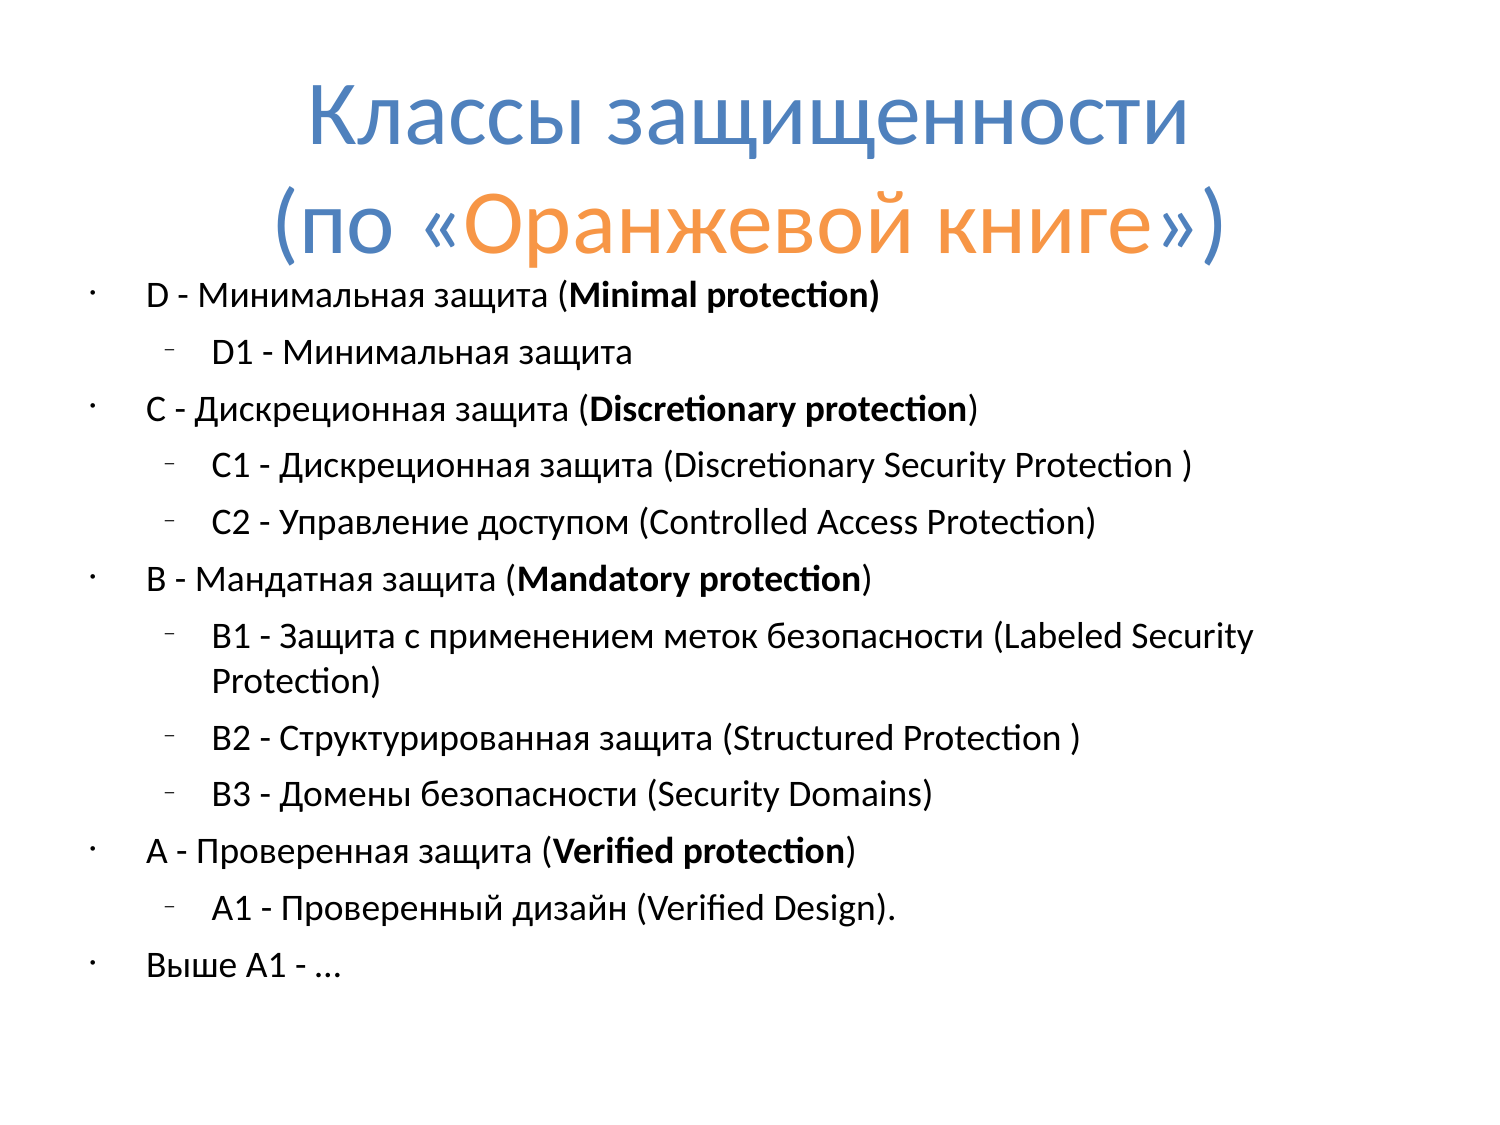

# Классы защищенности (по «Оранжевой книге»)
D - Минимальная защита (Minimal protection)
D1 - Минимальная защита
C - Дискреционная защита (Discretionary protection)
C1 - Дискреционная защита (Discretionary Security Protection )
C2 - Управление доступом (Controlled Access Protection)
B - Мандатная защита (Mandatory protection)
B1 - Защита с применением меток безопасности (Labeled Security Protection)
B2 - Структурированная защита (Structured Protection )
B3 - Домены безопасности (Security Domains)
A - Проверенная защита (Verified protection)
A1 - Проверенный дизайн (Verified Design).
Выше А1 - …